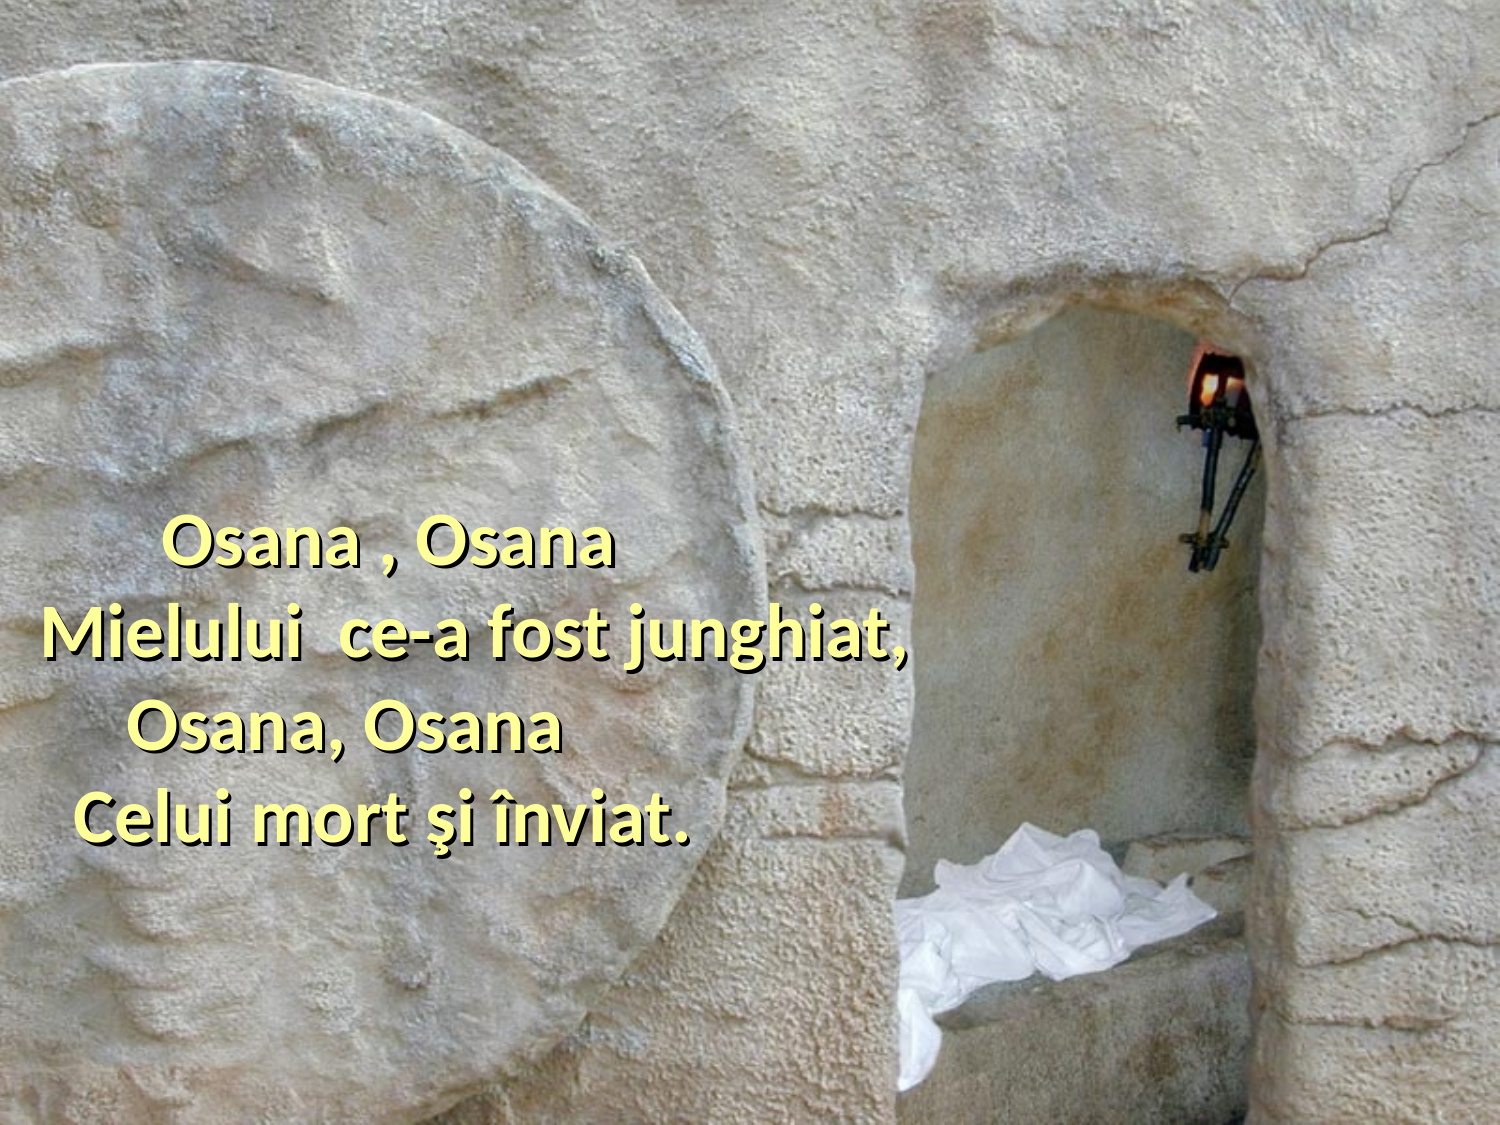

Osana , Osana
Mielului ce-a fost junghiat,
 Osana, Osana
 Celui mort şi înviat.